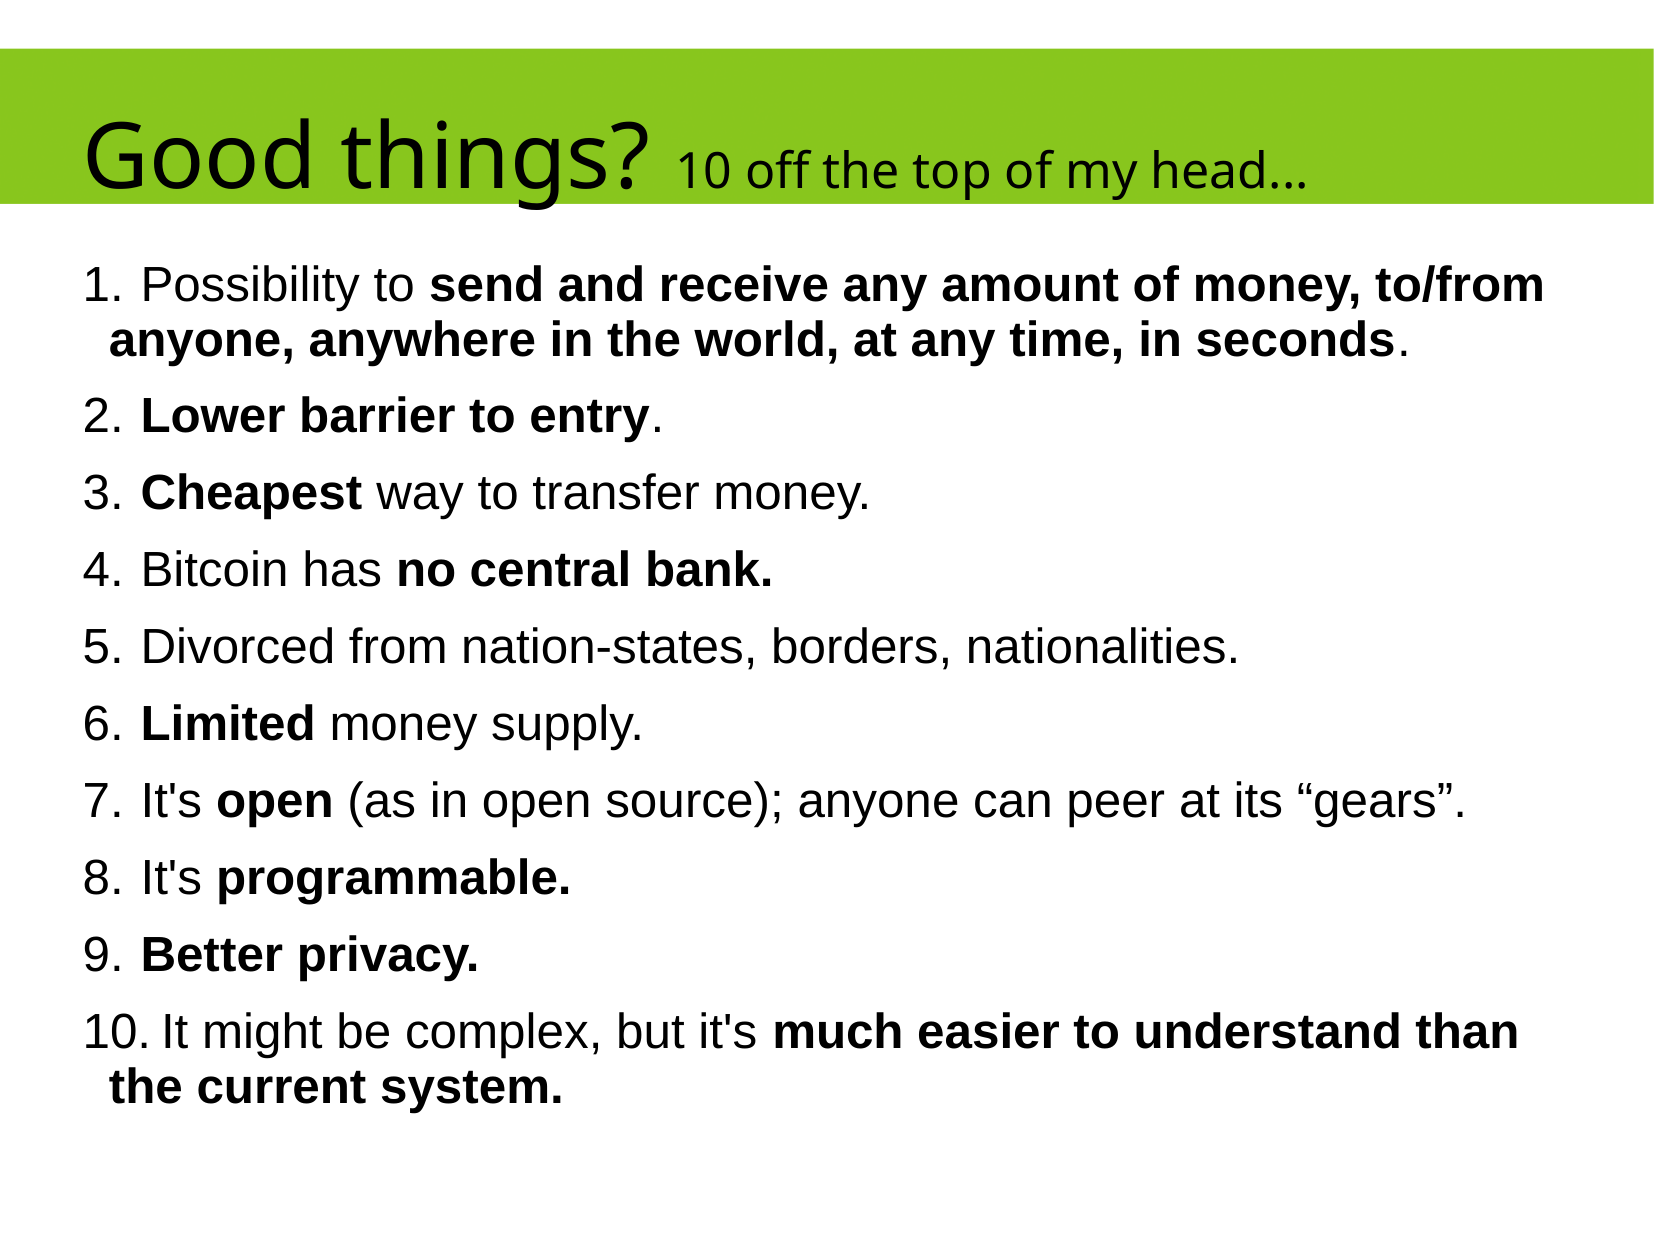

# Good things? 10 off the top of my head...
 Possibility to send and receive any amount of money, to/from anyone, anywhere in the world, at any time, in seconds.
 Lower barrier to entry.
 Cheapest way to transfer money.
 Bitcoin has no central bank.
 Divorced from nation-states, borders, nationalities.
 Limited money supply.
 It's open (as in open source); anyone can peer at its “gears”.
 It's programmable.
 Better privacy.
 It might be complex, but it's much easier to understand than the current system.